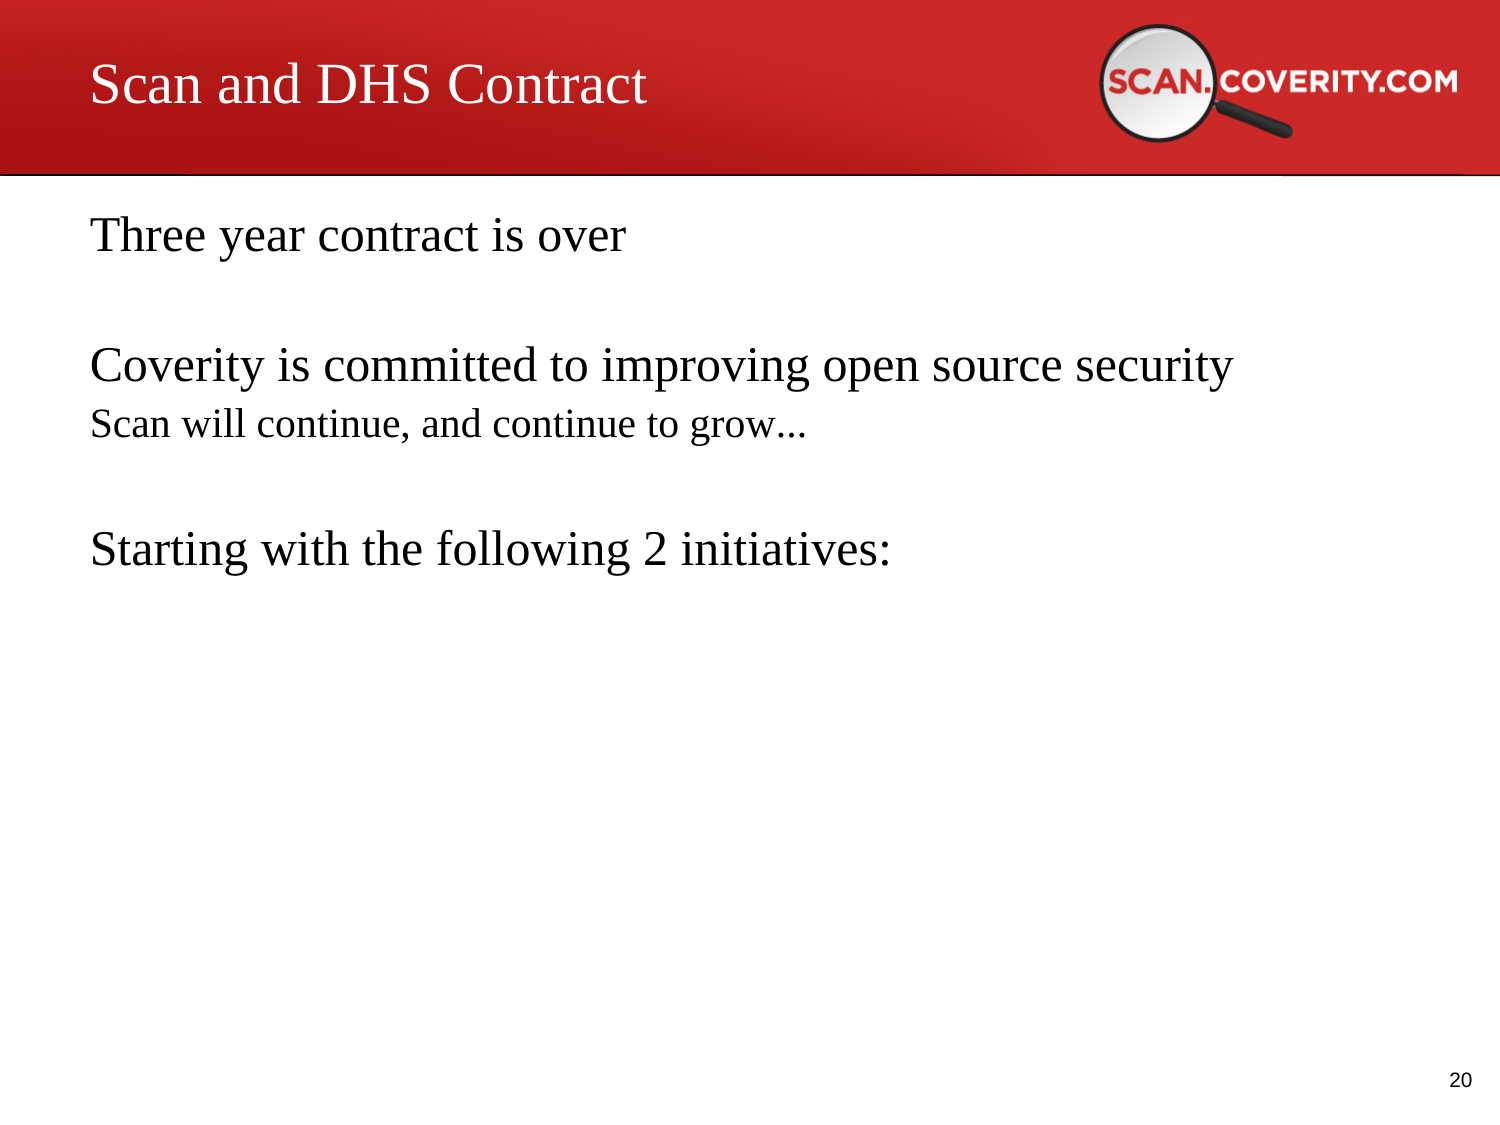

# Scan and DHS Contract
Three year contract is over
Coverity is committed to improving open source security
Scan will continue, and continue to grow...
Starting with the following 2 initiatives: